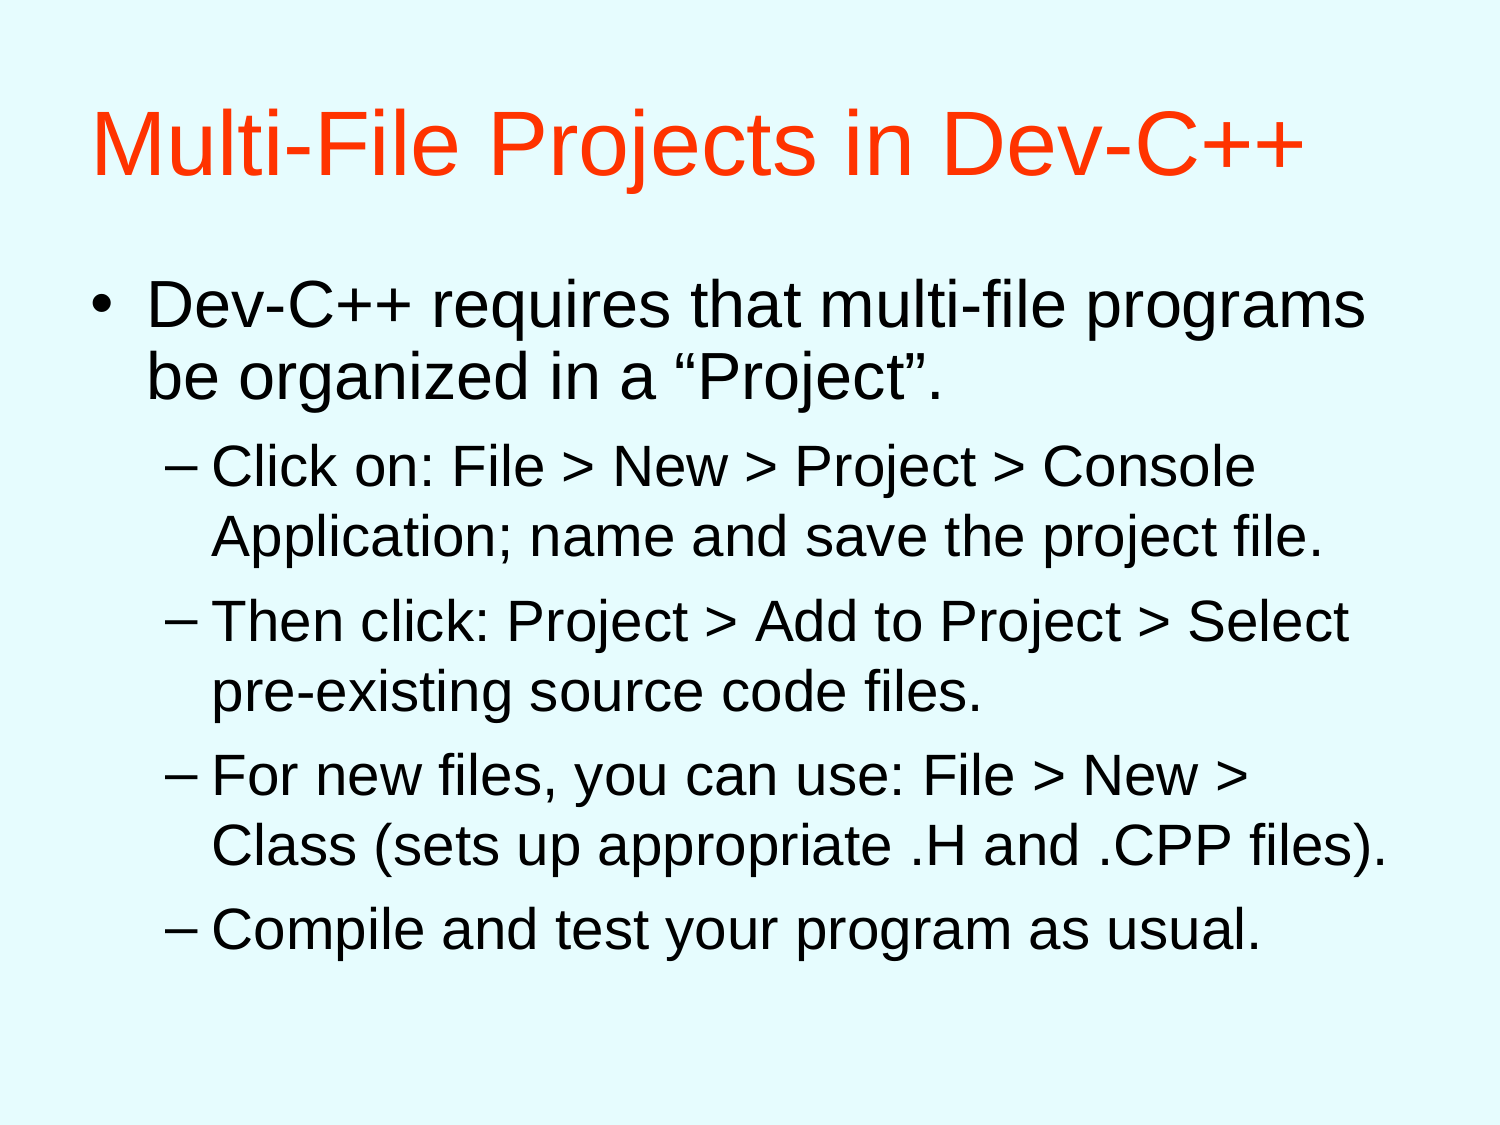

# Multi-File Projects in Dev-C++
Dev-C++ requires that multi-file programs be organized in a “Project”.
Click on: File > New > Project > Console Application; name and save the project file.
Then click: Project > Add to Project > Select pre-existing source code files.
For new files, you can use: File > New > Class (sets up appropriate .H and .CPP files).
Compile and test your program as usual.